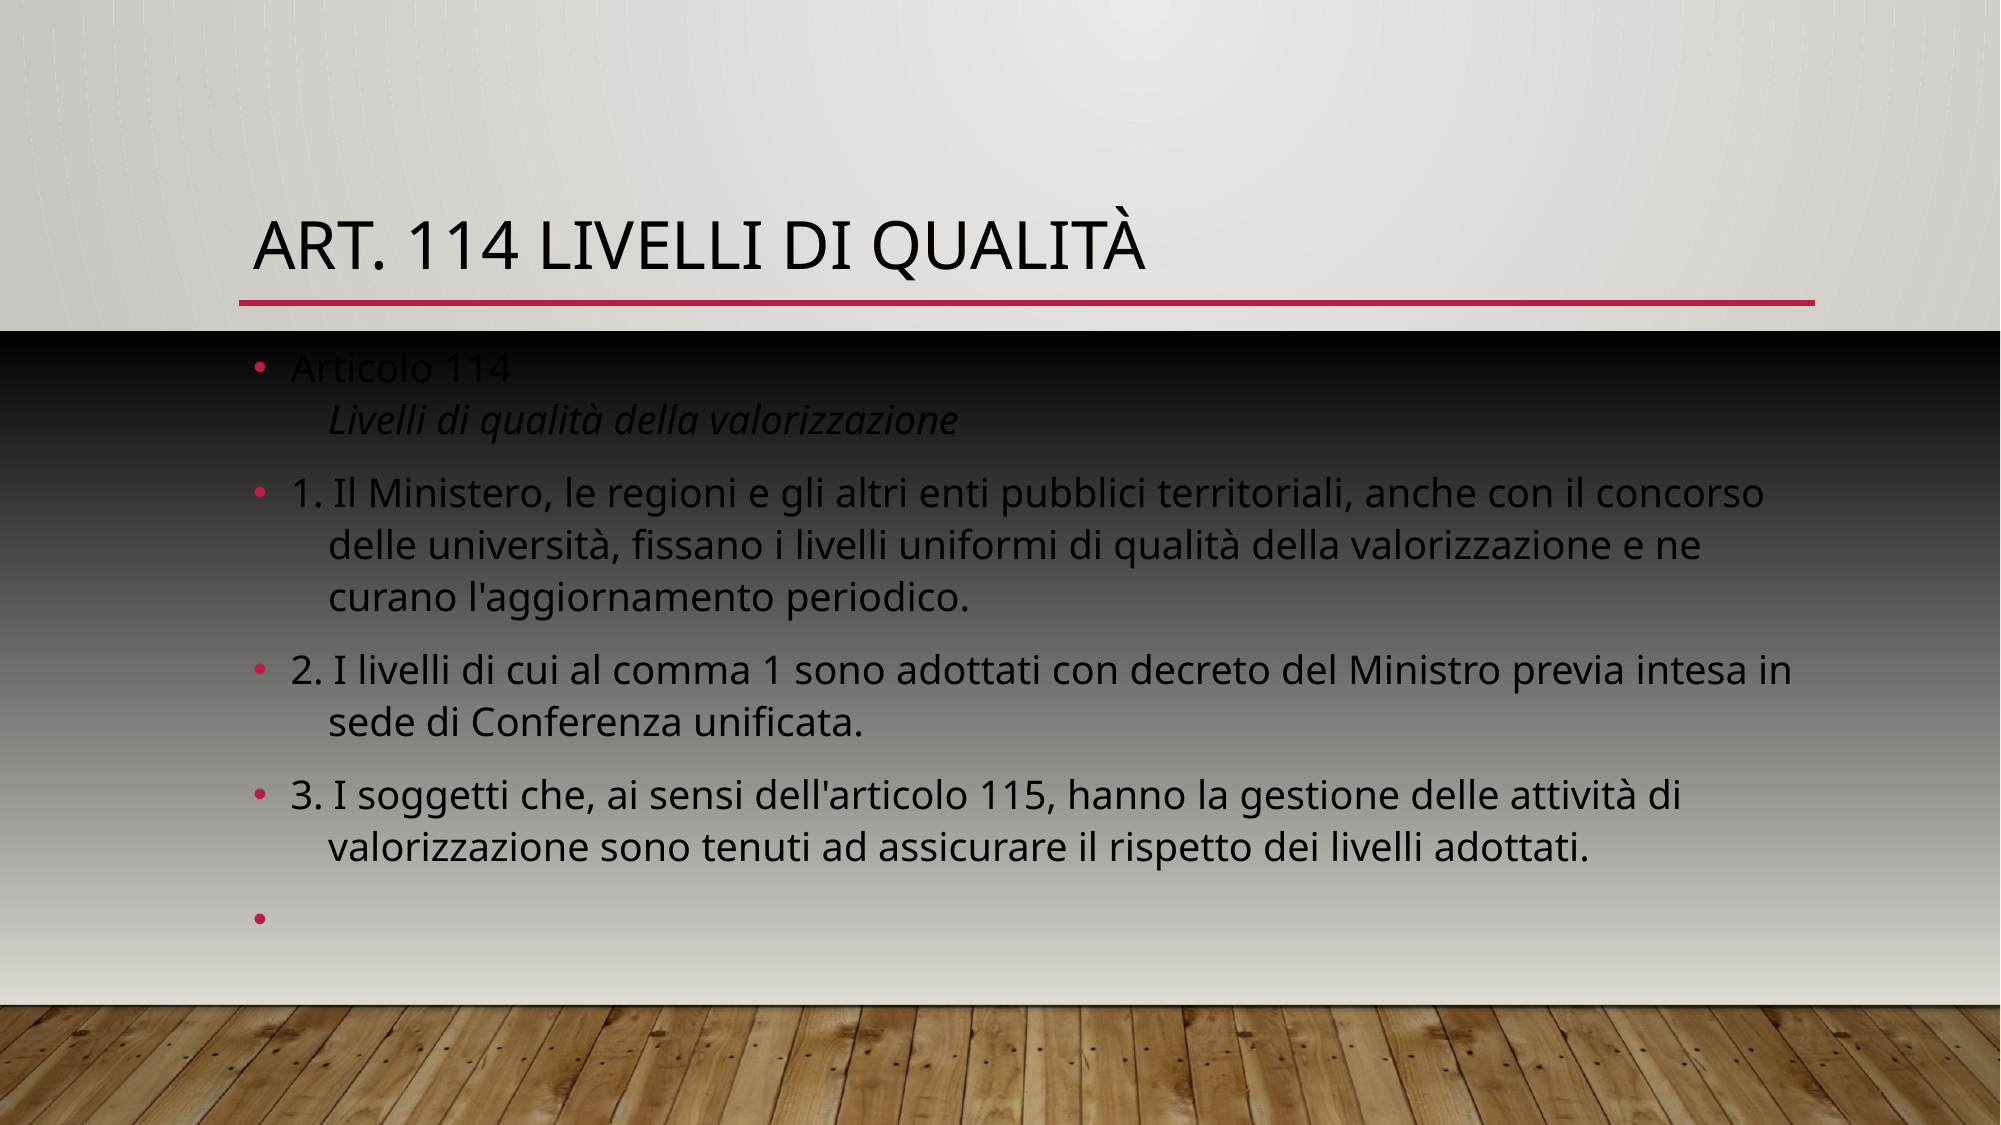

# Art. 114 livelli di qualità
Articolo 114
Livelli di qualità della valorizzazione
1. Il Ministero, le regioni e gli altri enti pubblici territoriali, anche con il concorso delle università, fissano i livelli uniformi di qualità della valorizzazione e ne curano l'aggiornamento periodico.
2. I livelli di cui al comma 1 sono adottati con decreto del Ministro previa intesa in sede di Conferenza unificata.
3. I soggetti che, ai sensi dell'articolo 115, hanno la gestione delle attività di valorizzazione sono tenuti ad assicurare il rispetto dei livelli adottati.